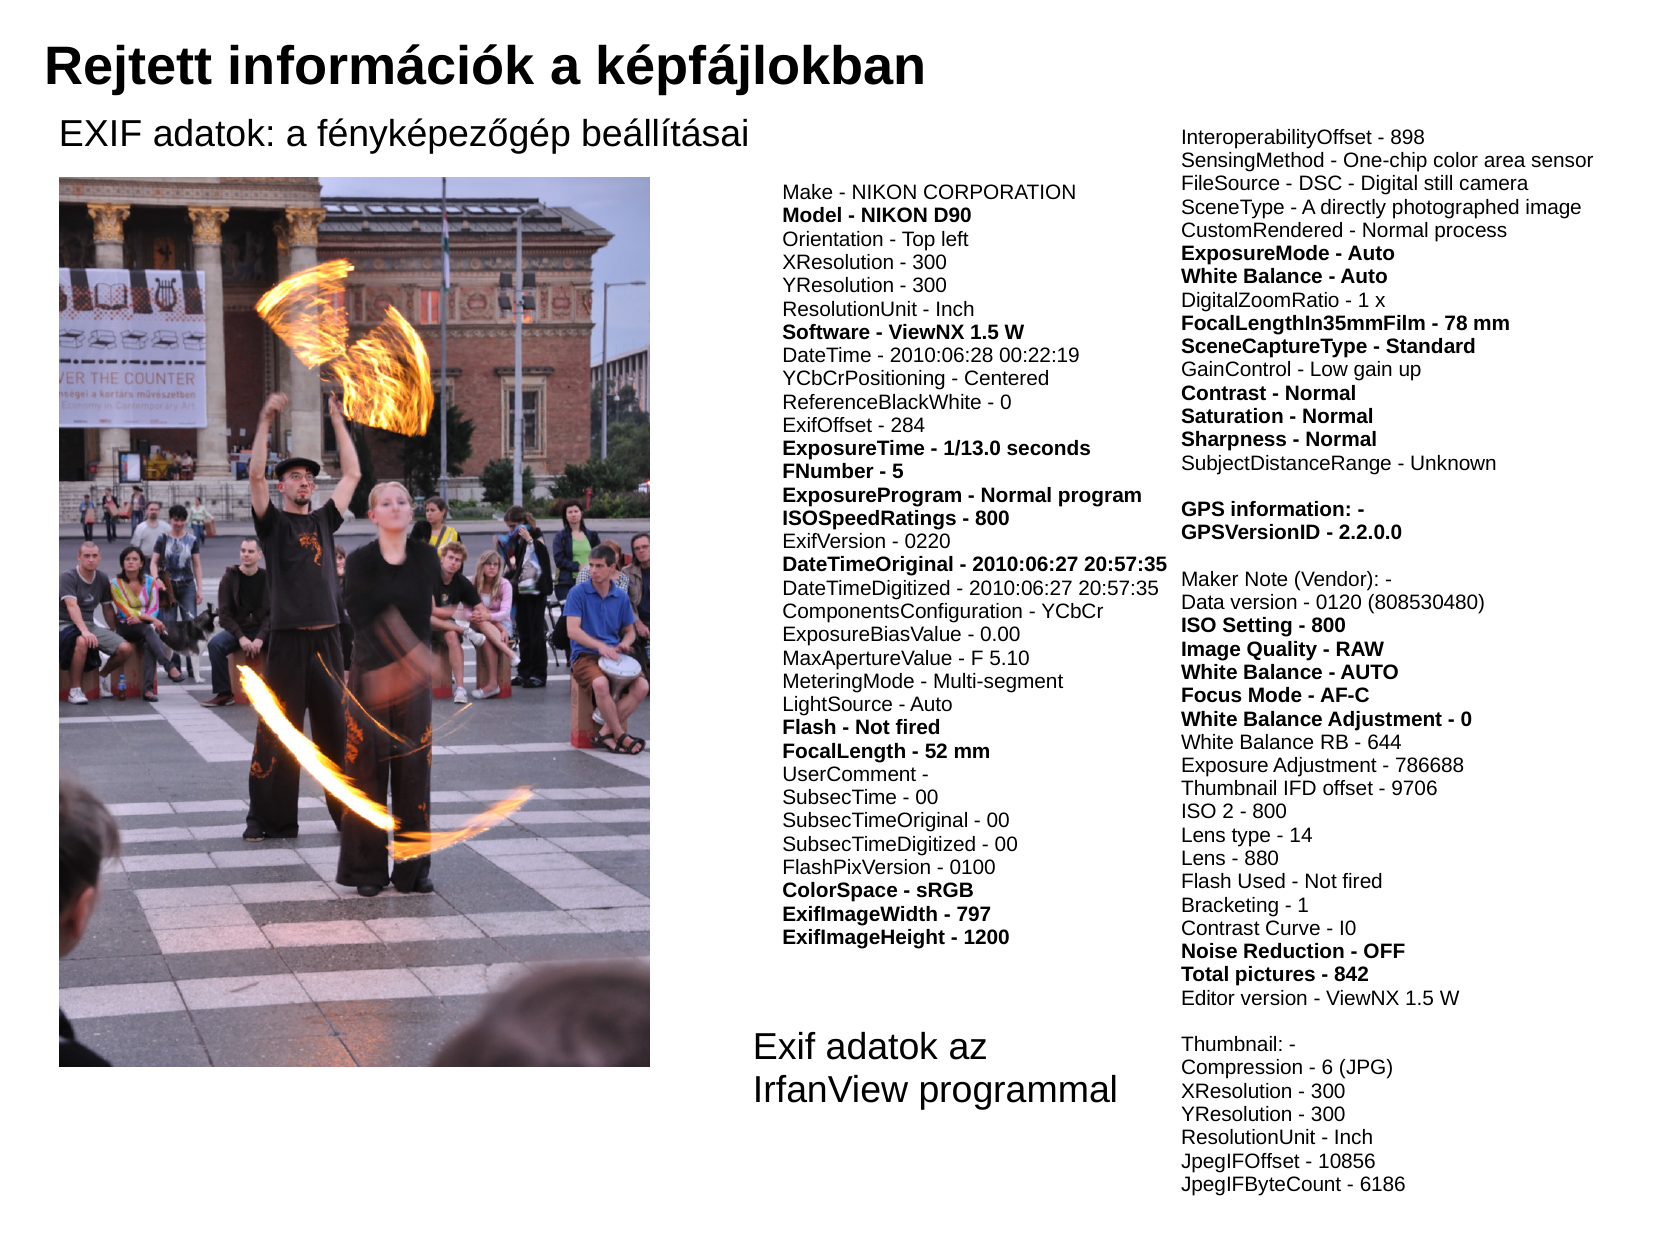

Rejtett információk a képfájlokban
EXIF adatok: a fényképezőgép beállításai
InteroperabilityOffset - 898
SensingMethod - One-chip color area sensor
FileSource - DSC - Digital still camera
SceneType - A directly photographed image
CustomRendered - Normal process
ExposureMode - Auto
White Balance - Auto
DigitalZoomRatio - 1 x
FocalLengthIn35mmFilm - 78 mm
SceneCaptureType - Standard
GainControl - Low gain up
Contrast - Normal
Saturation - Normal
Sharpness - Normal
SubjectDistanceRange - Unknown
GPS information: -
GPSVersionID - 2.2.0.0
Maker Note (Vendor): -
Data version - 0120 (808530480)
ISO Setting - 800
Image Quality - RAW
White Balance - AUTO
Focus Mode - AF-C
White Balance Adjustment - 0
White Balance RB - 644
Exposure Adjustment - 786688
Thumbnail IFD offset - 9706
ISO 2 - 800
Lens type - 14
Lens - 880
Flash Used - Not fired
Bracketing - 1
Contrast Curve - I0
Noise Reduction - OFF
Total pictures - 842
Editor version - ViewNX 1.5 W
Thumbnail: -
Compression - 6 (JPG)
XResolution - 300
YResolution - 300
ResolutionUnit - Inch
JpegIFOffset - 10856
JpegIFByteCount - 6186
Make - NIKON CORPORATION
Model - NIKON D90
Orientation - Top left
XResolution - 300
YResolution - 300
ResolutionUnit - Inch
Software - ViewNX 1.5 W
DateTime - 2010:06:28 00:22:19
YCbCrPositioning - Centered
ReferenceBlackWhite - 0
ExifOffset - 284
ExposureTime - 1/13.0 seconds
FNumber - 5
ExposureProgram - Normal program
ISOSpeedRatings - 800
ExifVersion - 0220
DateTimeOriginal - 2010:06:27 20:57:35
DateTimeDigitized - 2010:06:27 20:57:35
ComponentsConfiguration - YCbCr
ExposureBiasValue - 0.00
MaxApertureValue - F 5.10
MeteringMode - Multi-segment
LightSource - Auto
Flash - Not fired
FocalLength - 52 mm
UserComment -
SubsecTime - 00
SubsecTimeOriginal - 00
SubsecTimeDigitized - 00
FlashPixVersion - 0100
ColorSpace - sRGB
ExifImageWidth - 797
ExifImageHeight - 1200
Exif adatok az
IrfanView programmal